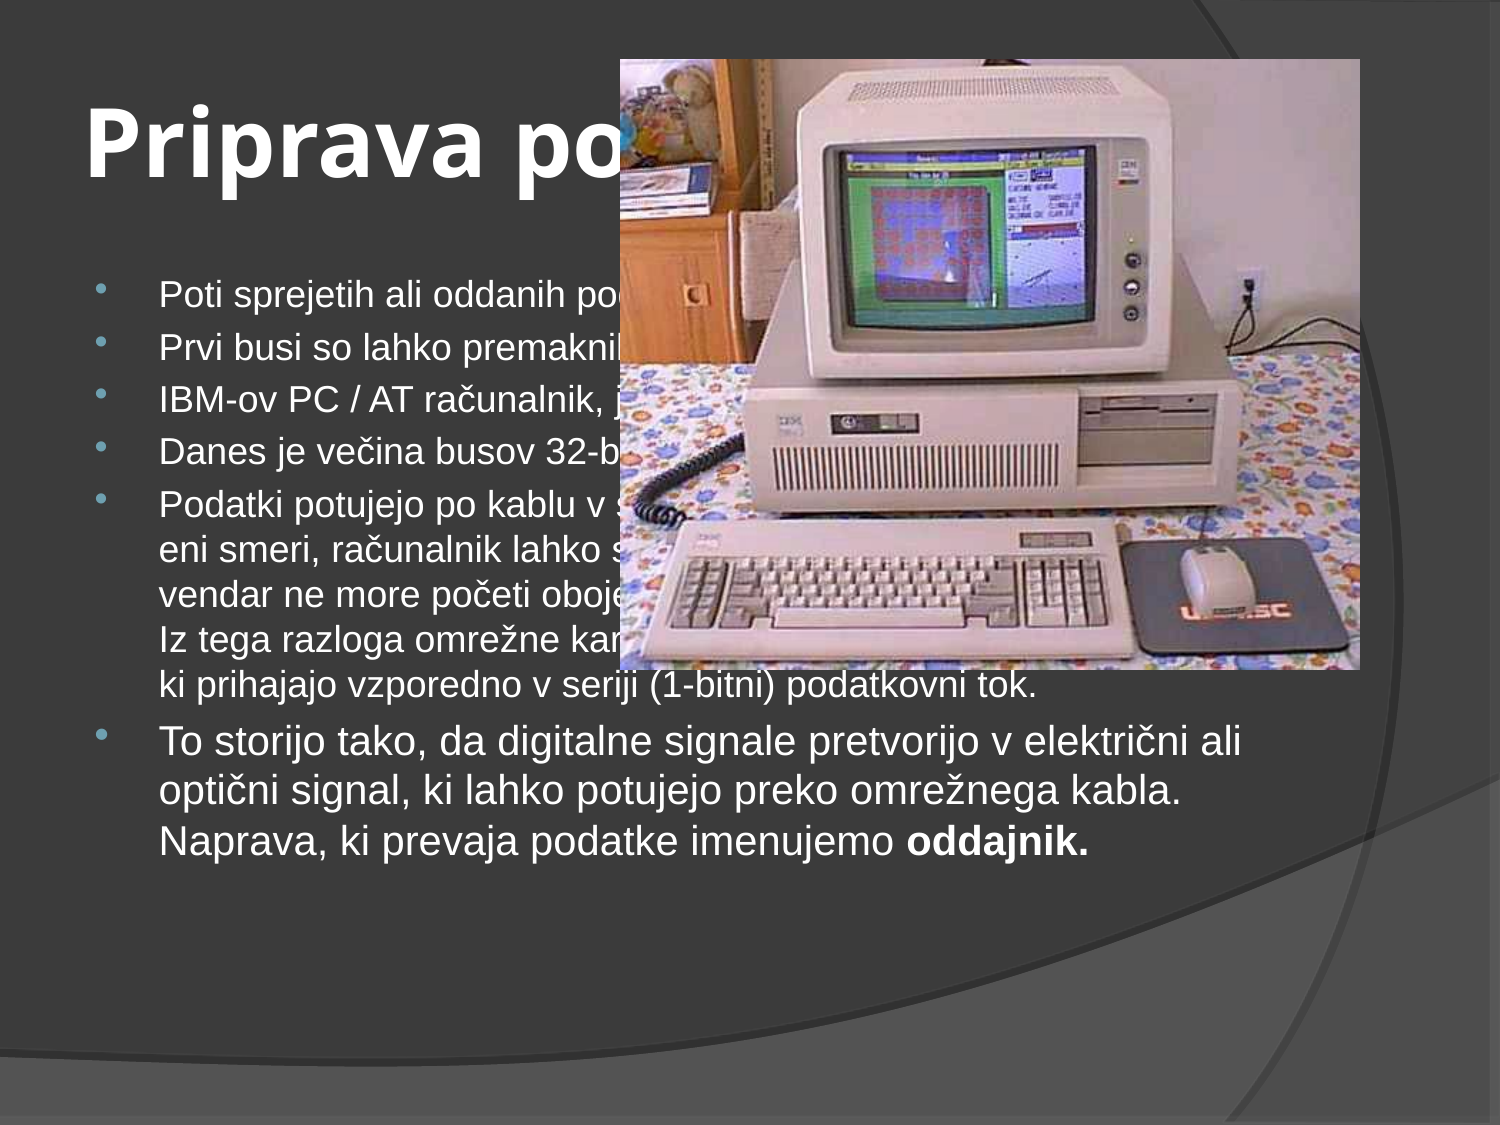

# Priprava podatkov
Poti sprejetih ali oddanih podatkov se imenujejo"buses (busi)“
Prvi busi so lahko premaknili 8 bitov informacij naenkrat.
IBM-ov PC / AT računalnik, je predstavil prvi 16-bitni bus.
Danes je večina busov 32-bitnih.
Podatki potujejo po kablu v seriji (samo en kanal), se giblje samo v eni smeri, računalnik lahko samo pošilja ali prejema podatke, vendar ne more početi oboje hkrati
Iz tega razloga omrežne kartice prestrukturirajo skupino podatkov, ki prihajajo vzporedno v seriji (1-bitni) podatkovni tok.
To storijo tako, da digitalne signale pretvorijo v električni ali optični signal, ki lahko potujejo preko omrežnega kabla. Naprava, ki prevaja podatke imenujemo oddajnik.